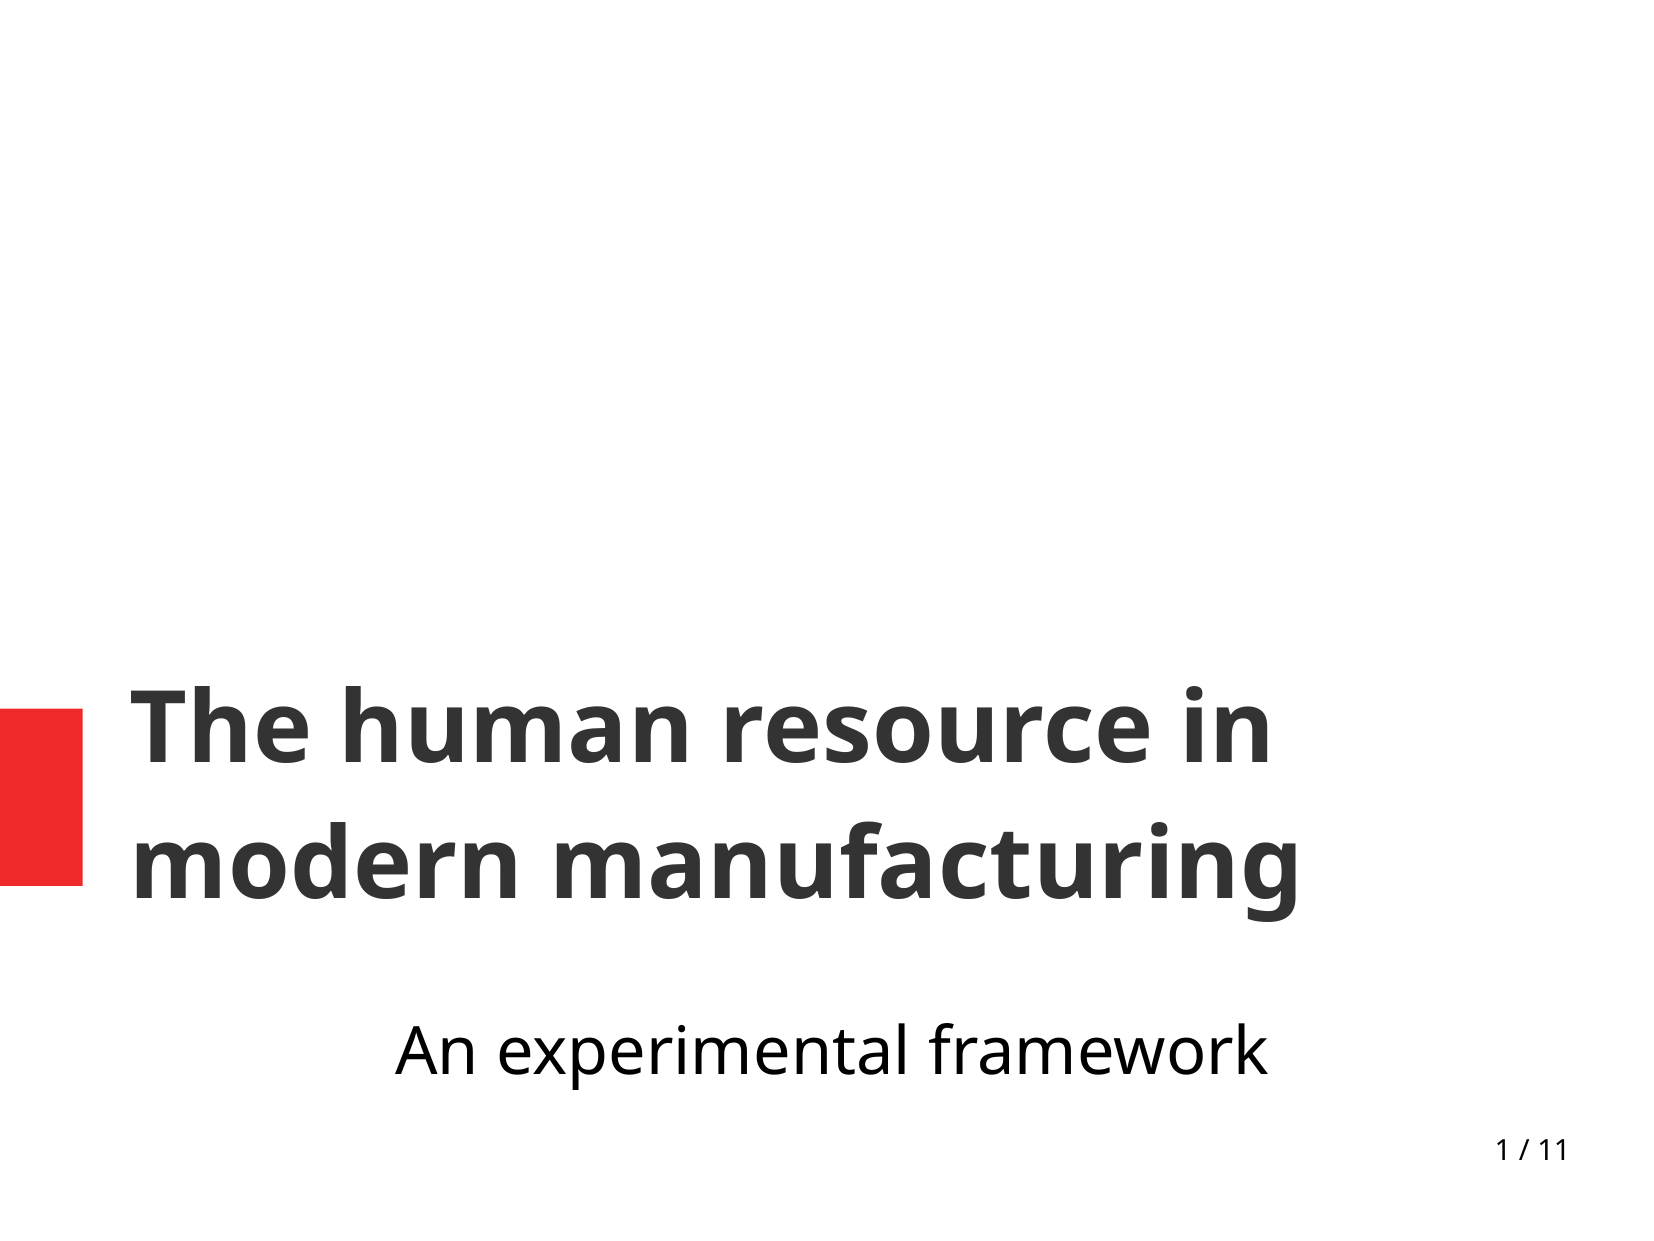

# The human resource in modern manufacturing
An experimental framework
1